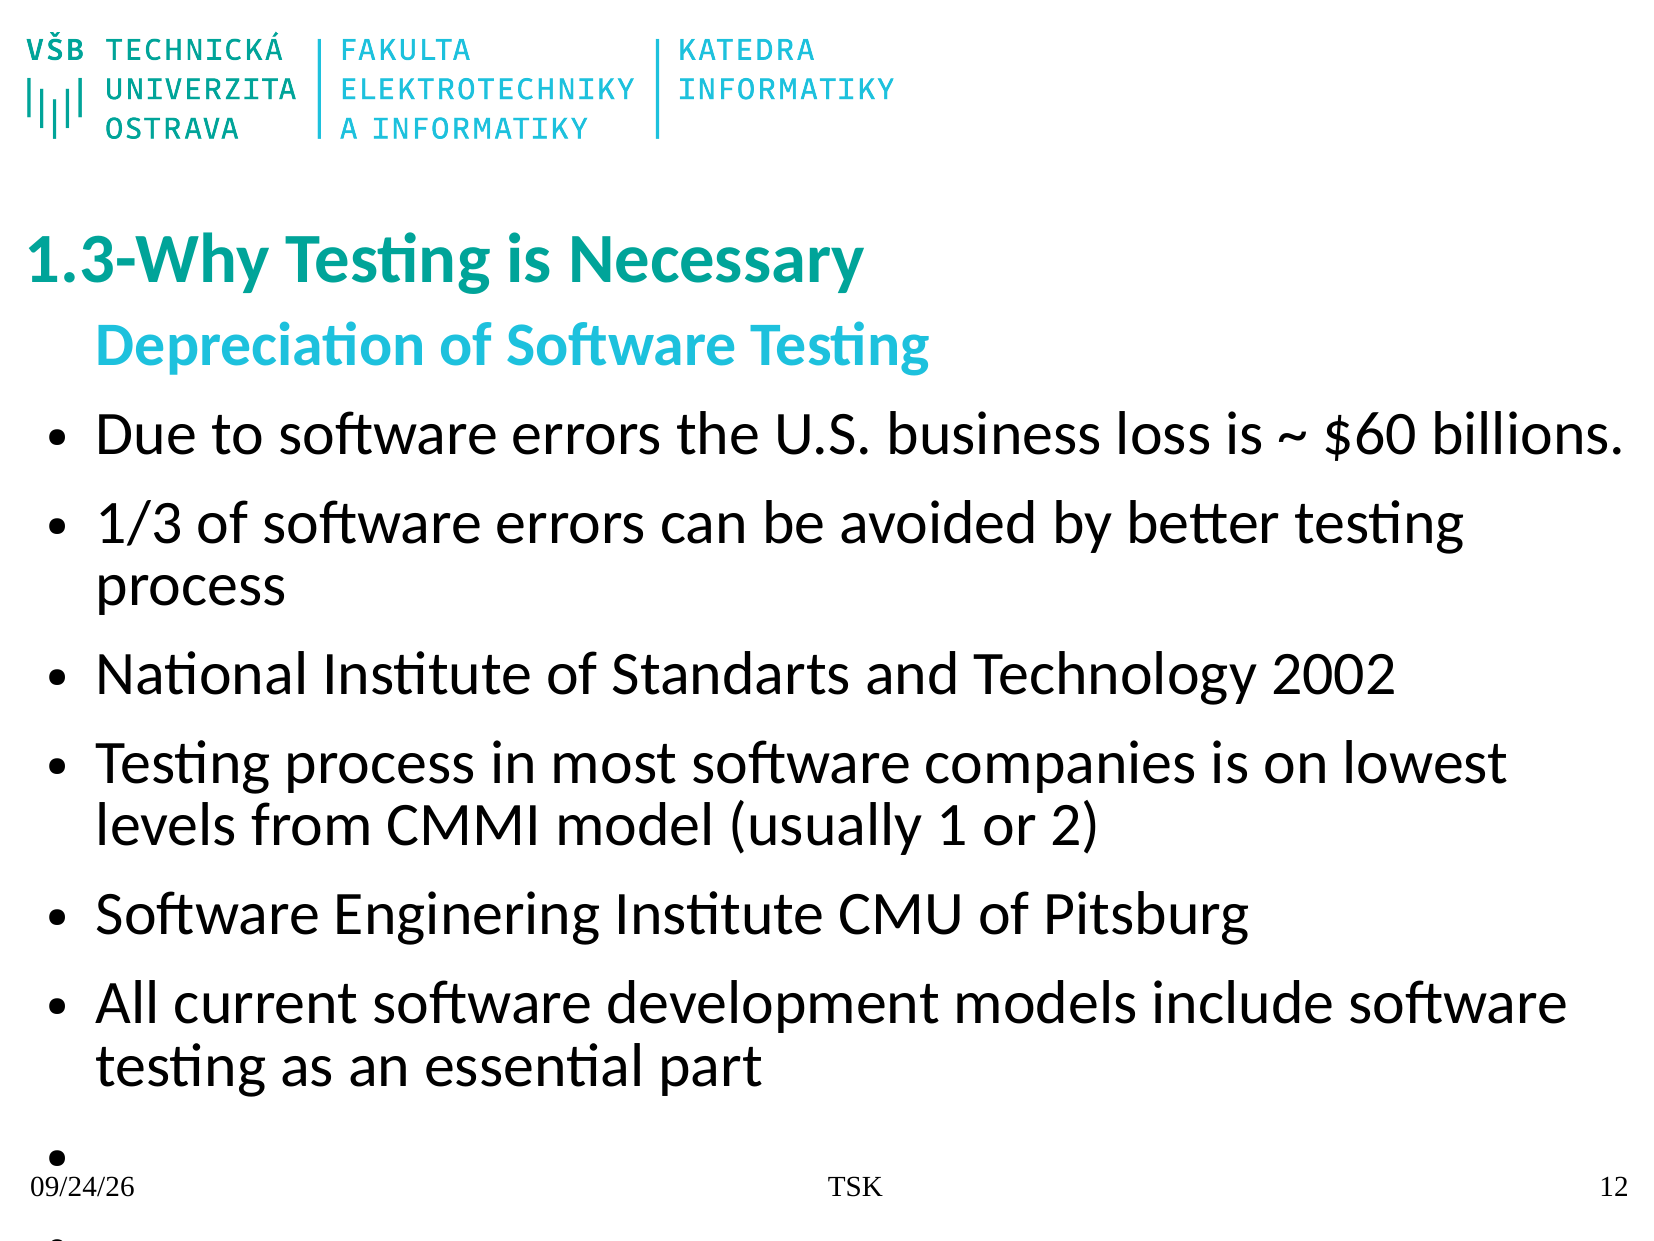

# 1.3-Why Testing is Necessary
Depreciation of Software Testing
Due to software errors the U.S. business loss is ~ $60 billions.
1/3 of software errors can be avoided by better testing process
National Institute of Standarts and Technology 2002
Testing process in most software companies is on lowest levels from CMMI model (usually 1 or 2)
Software Enginering Institute CMU of Pitsburg
All current software development models include software testing as an essential part
TSK
12